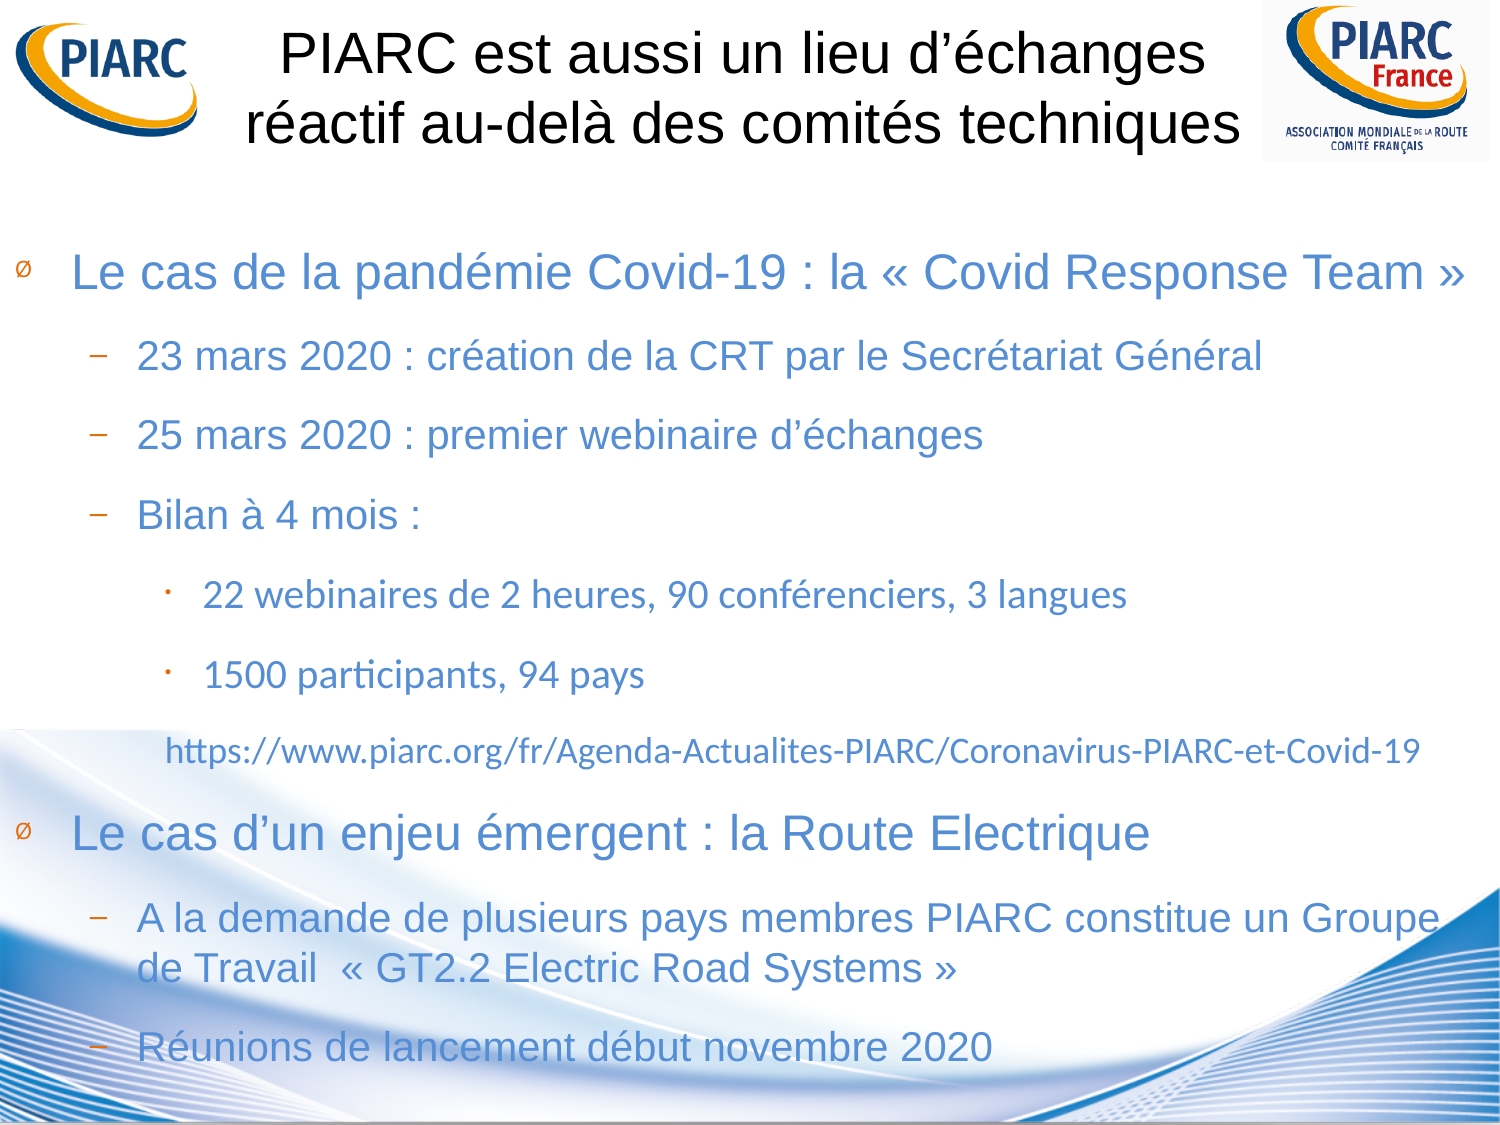

# PIARC est aussi un lieu d’échanges réactif au-delà des comités techniques
Le cas de la pandémie Covid-19 : la « Covid Response Team »
23 mars 2020 : création de la CRT par le Secrétariat Général
25 mars 2020 : premier webinaire d’échanges
Bilan à 4 mois :
22 webinaires de 2 heures, 90 conférenciers, 3 langues
1500 participants, 94 pays
https://www.piarc.org/fr/Agenda-Actualites-PIARC/Coronavirus-PIARC-et-Covid-19
Le cas d’un enjeu émergent : la Route Electrique
A la demande de plusieurs pays membres PIARC constitue un Groupe de Travail « GT2.2 Electric Road Systems »
Réunions de lancement début novembre 2020